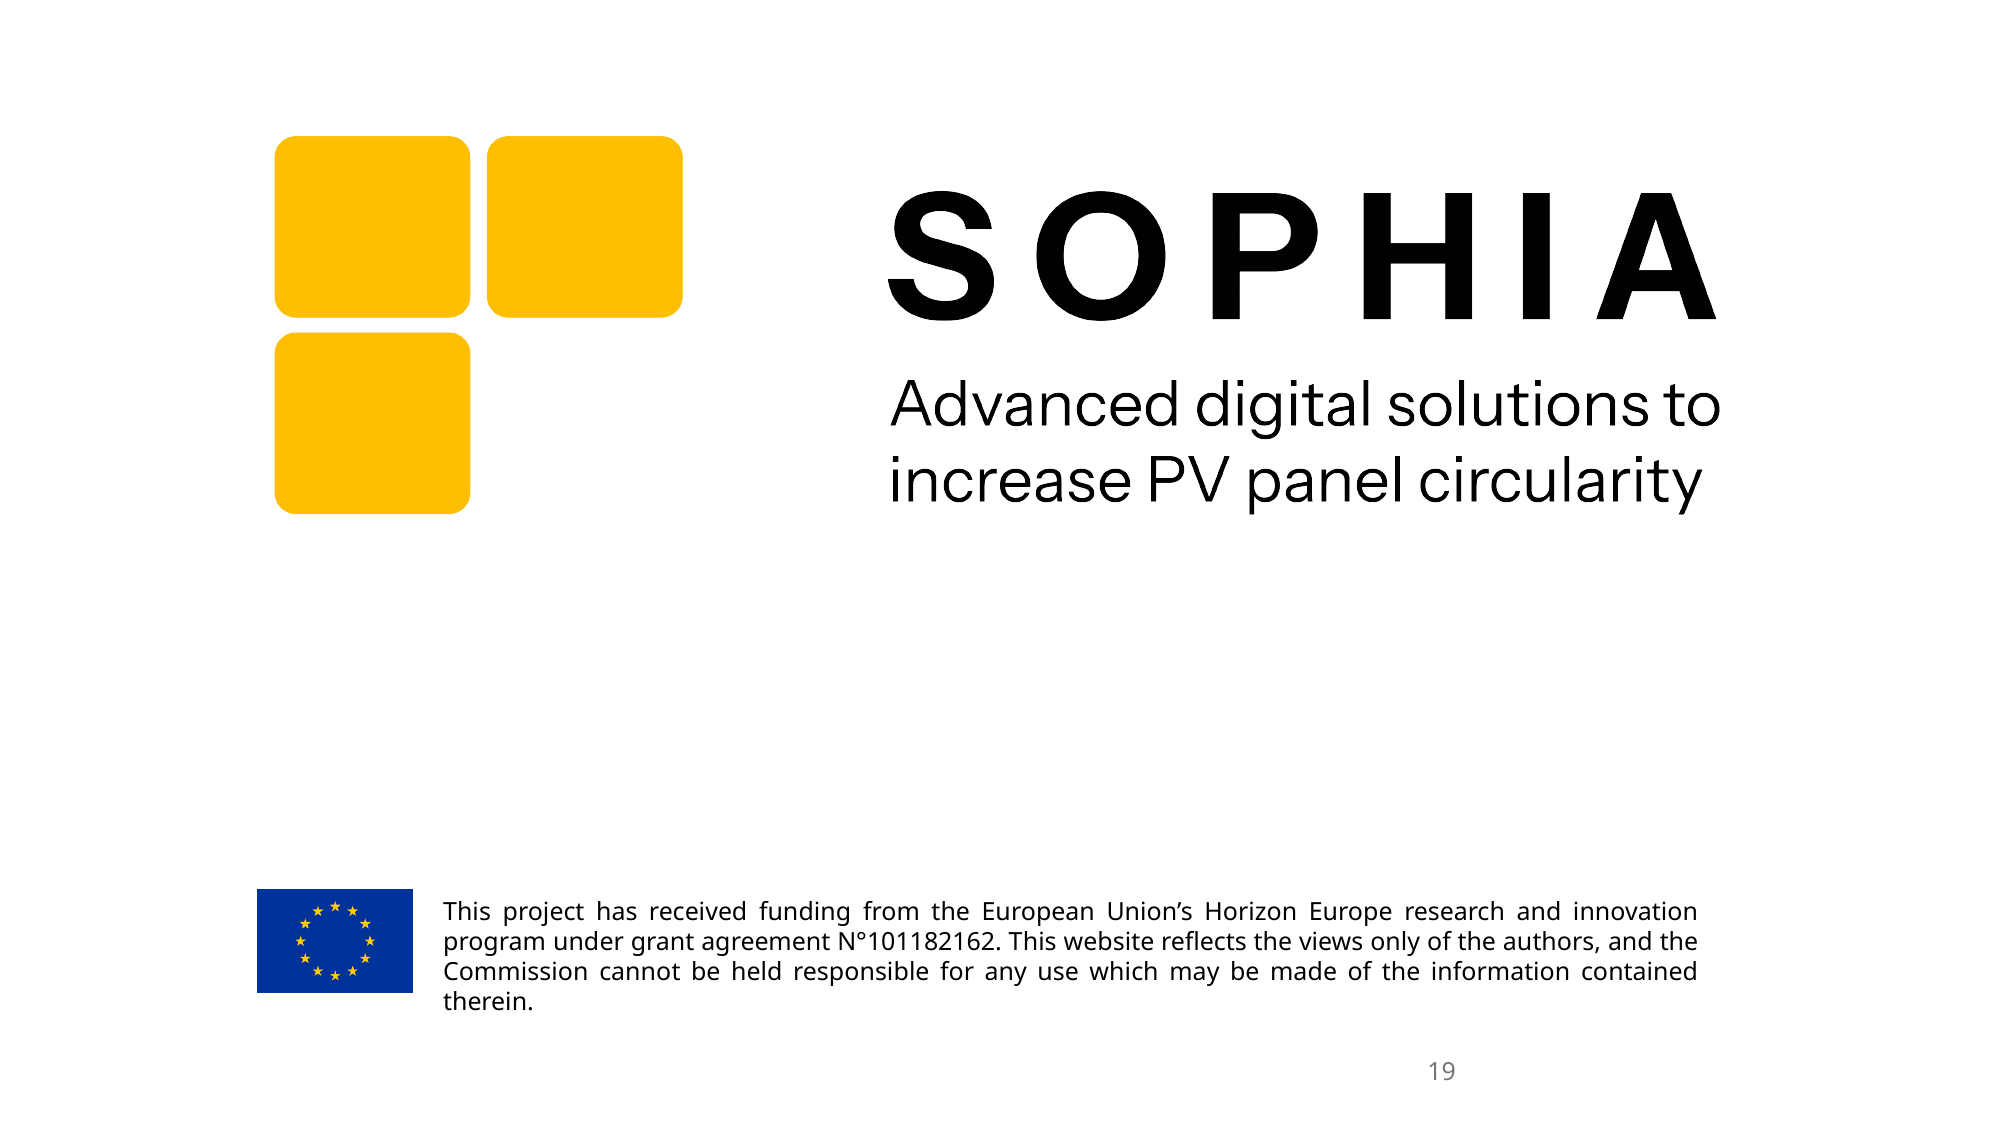

#
This project has received funding from the European Union’s Horizon Europe research and innovation program under grant agreement N°101182162. This website reflects the views only of the authors, and the Commission cannot be held responsible for any use which may be made of the information contained therein.